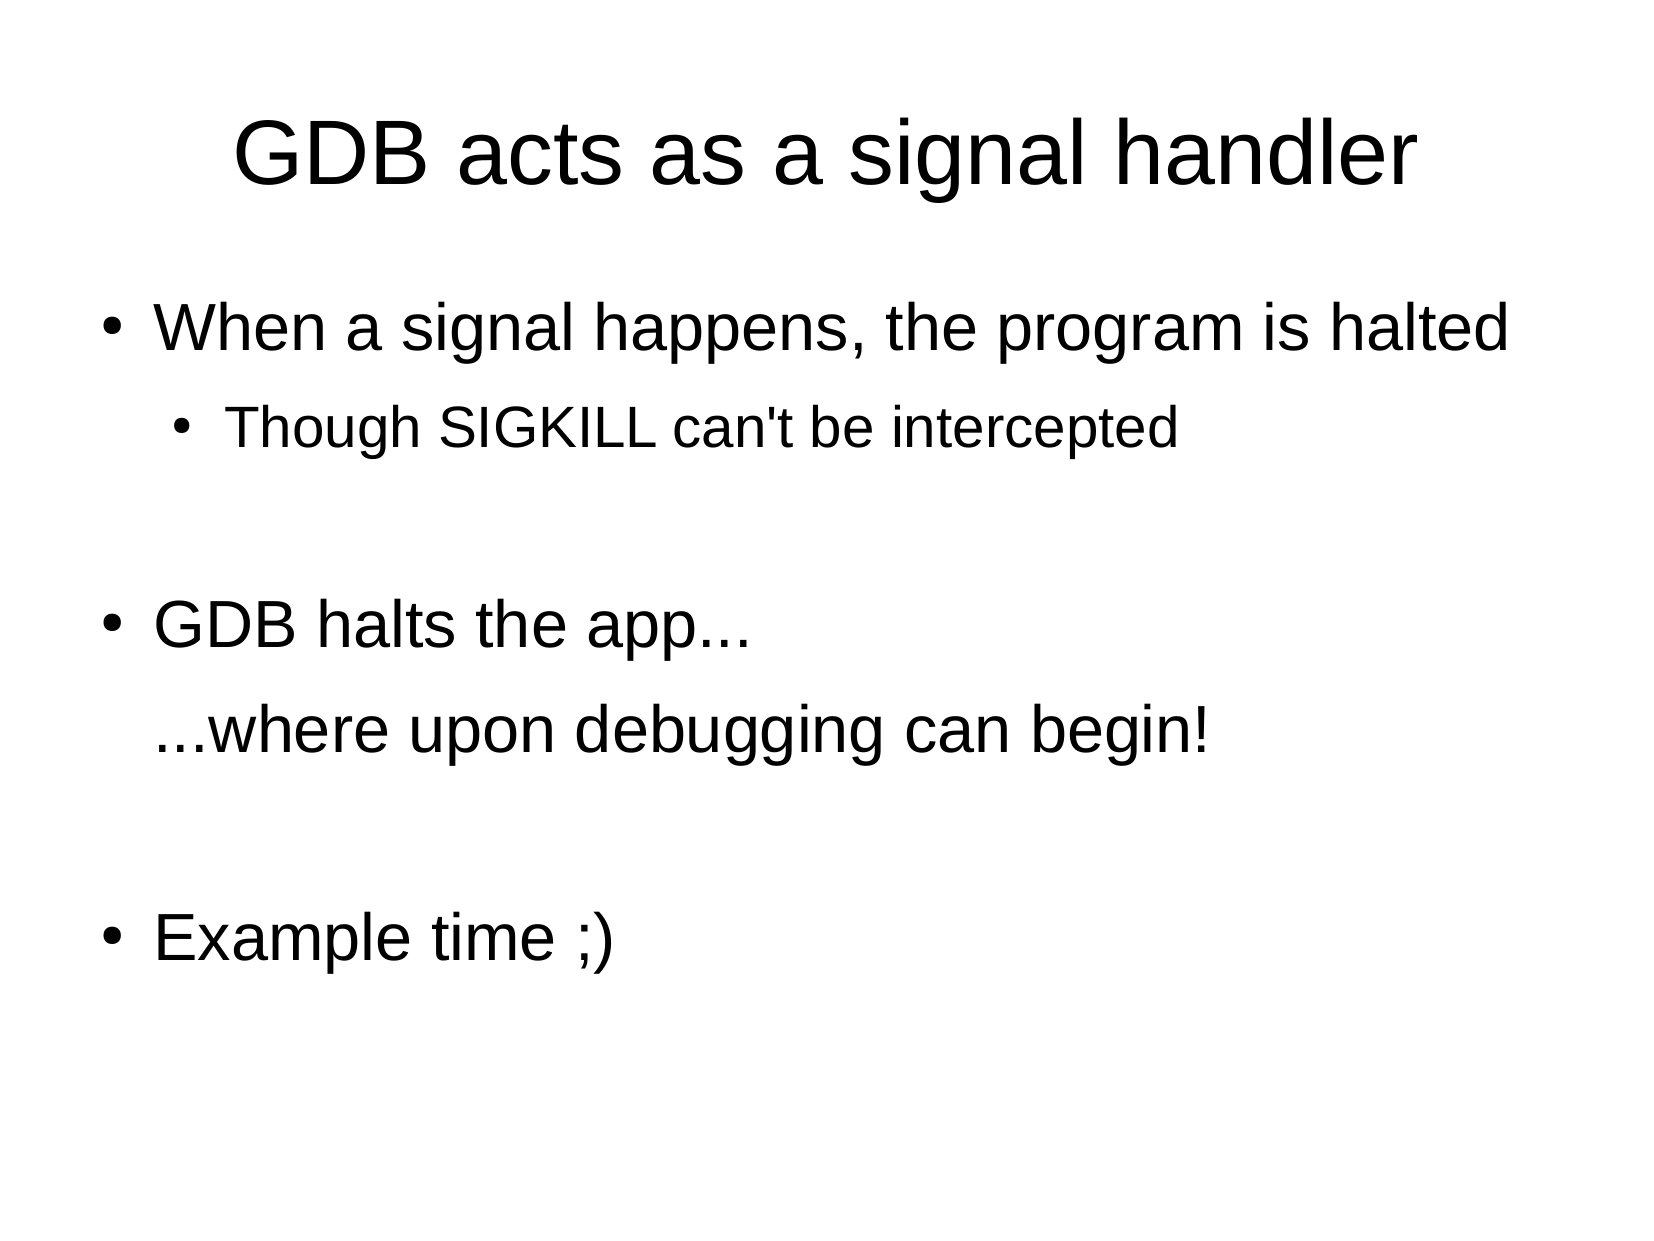

# GDB acts as a signal handler
When a signal happens, the program is halted
Though SIGKILL can't be intercepted
GDB halts the app...
...where upon debugging can begin!
Example time ;)